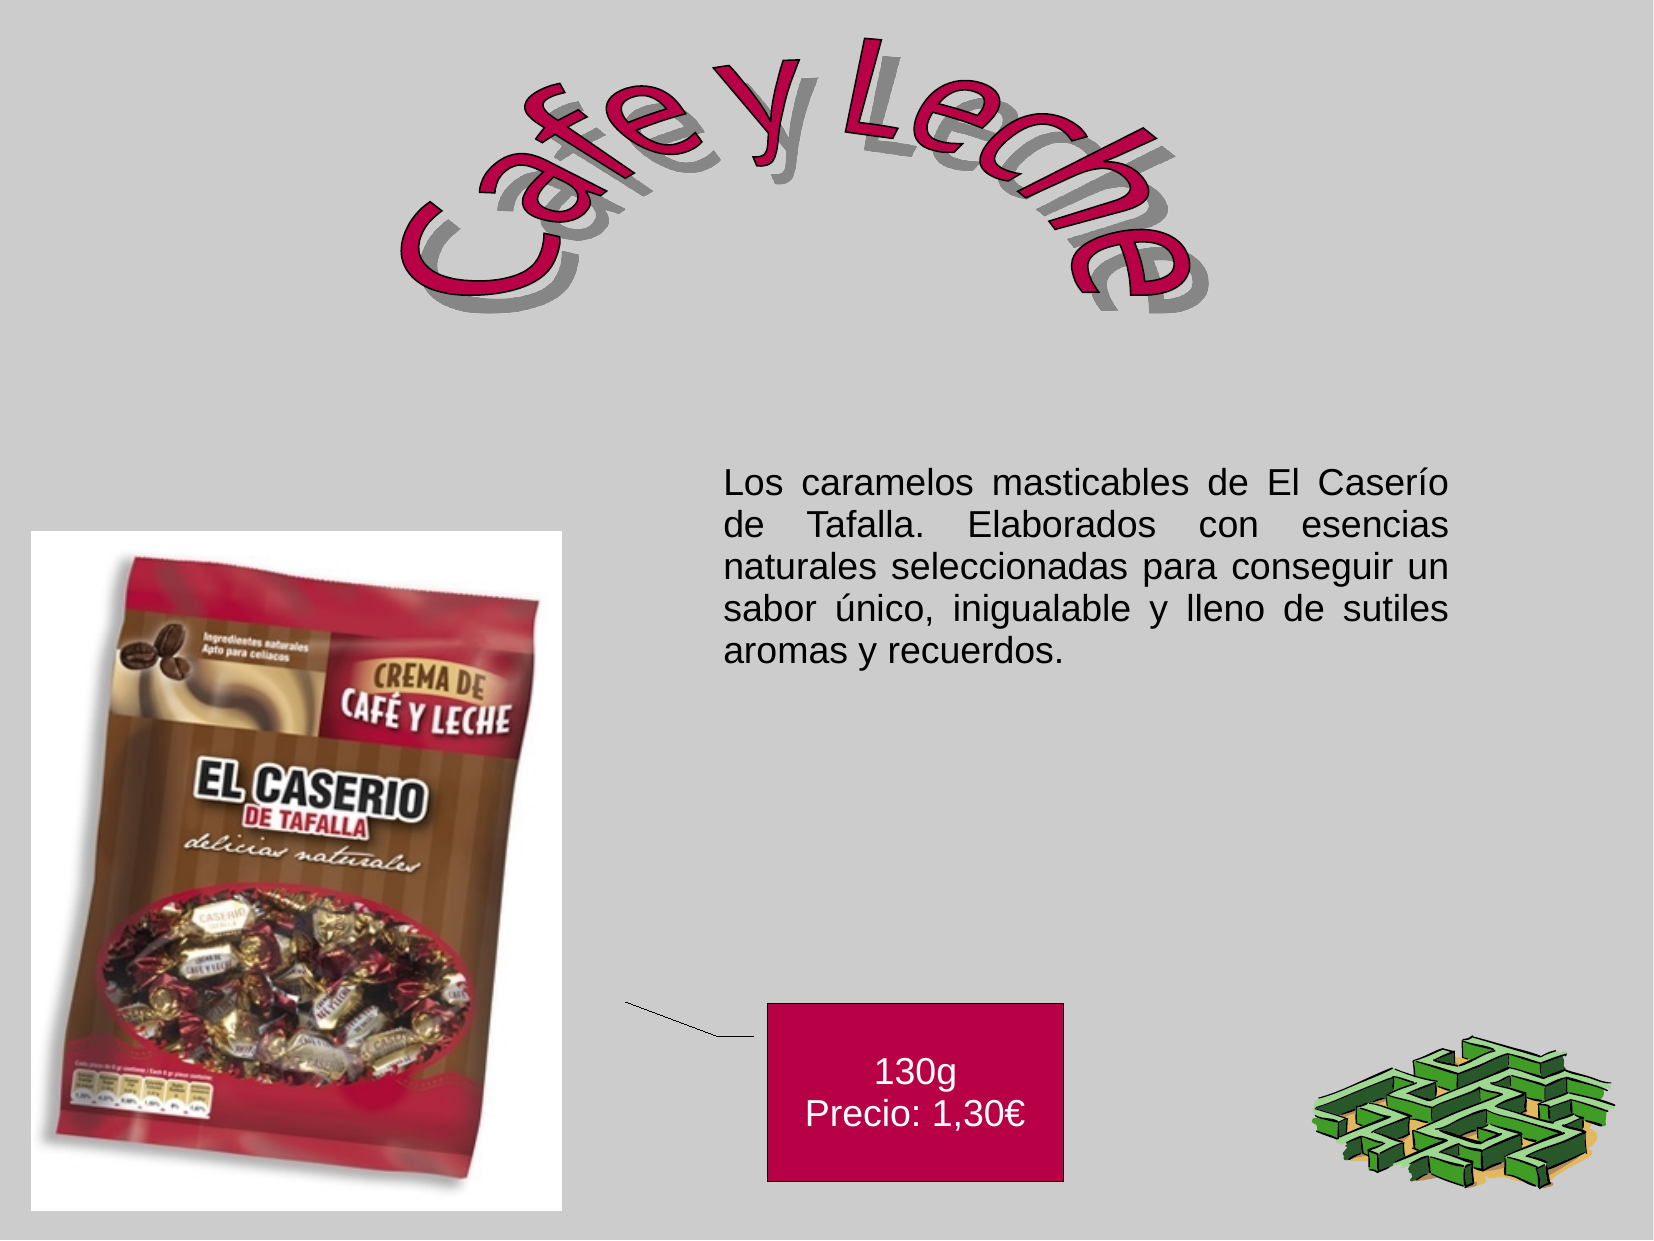

Cafe y Leche
Los caramelos masticables de El Caserío de Tafalla. Elaborados con esencias naturales seleccionadas para conseguir un sabor único, inigualable y lleno de sutiles aromas y recuerdos.
130g
Precio: 1,30€